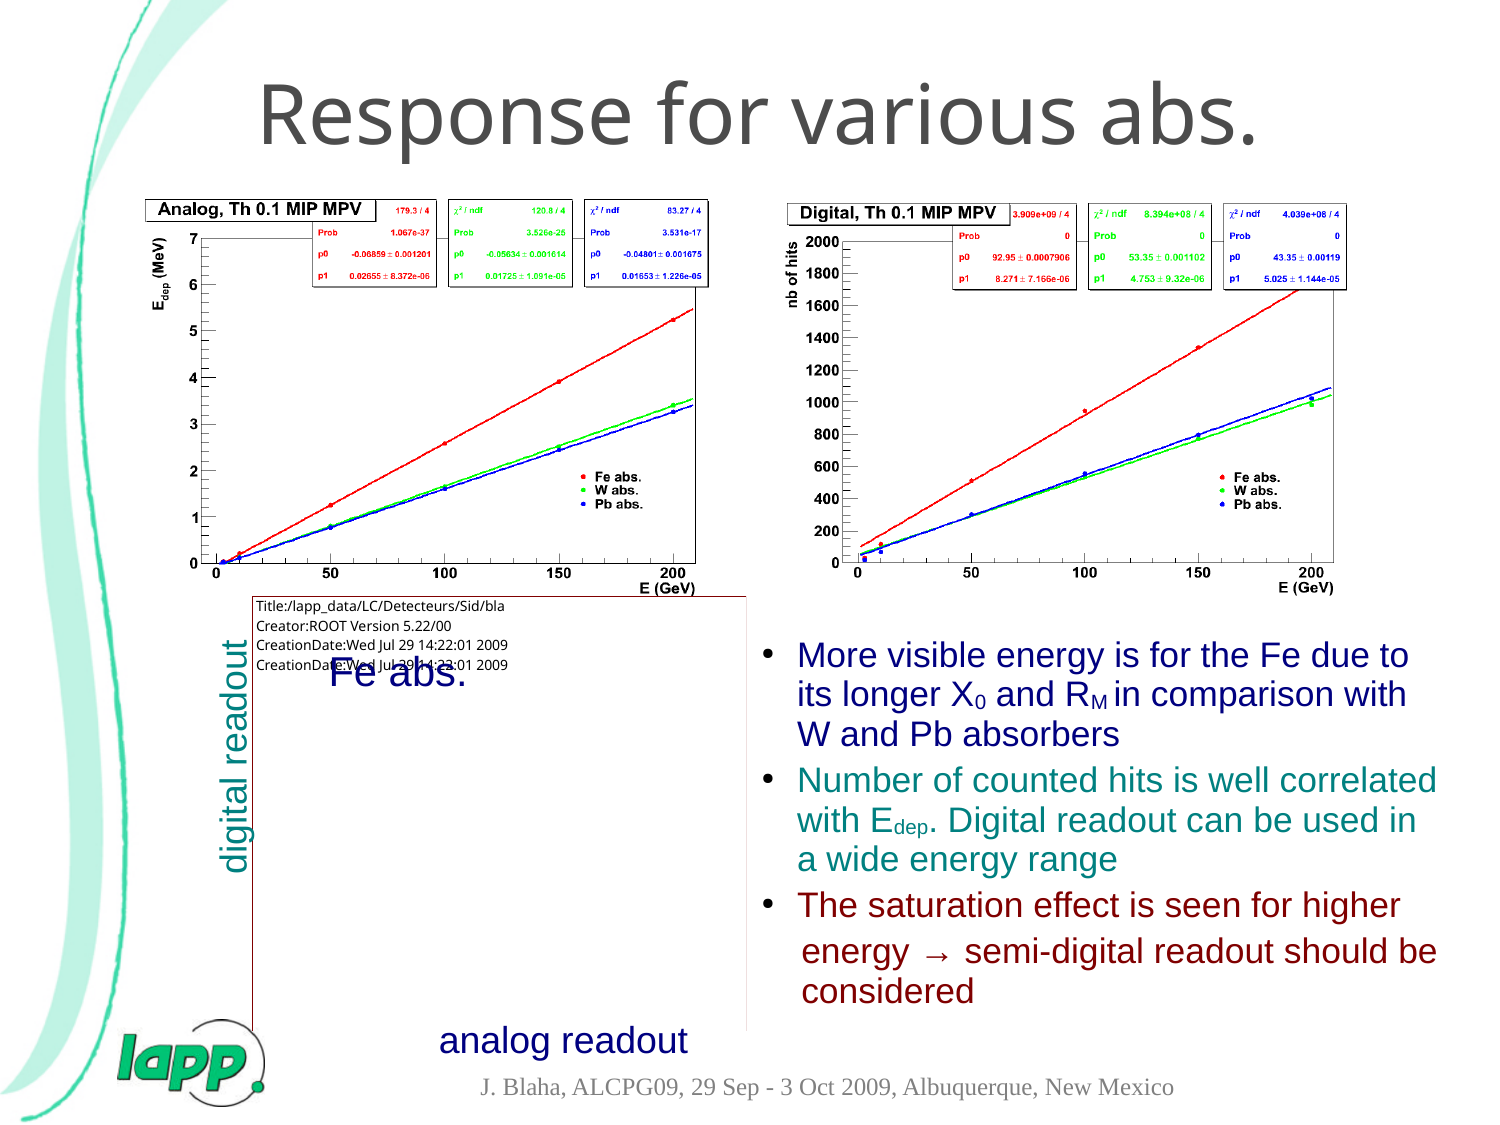

digital readout
Response for various abs.
#
More visible energy is for the Fe due to its longer X0 and RM in comparison with W and Pb absorbers
Number of counted hits is well correlated with Edep. Digital readout can be used in a wide energy range
The saturation effect is seen for higher
	energy → semi-digital readout should be 	considered
Fe abs.
analog readout
J. Blaha, ALCPG09, 29 Sep - 3 Oct 2009, Albuquerque, New Mexico